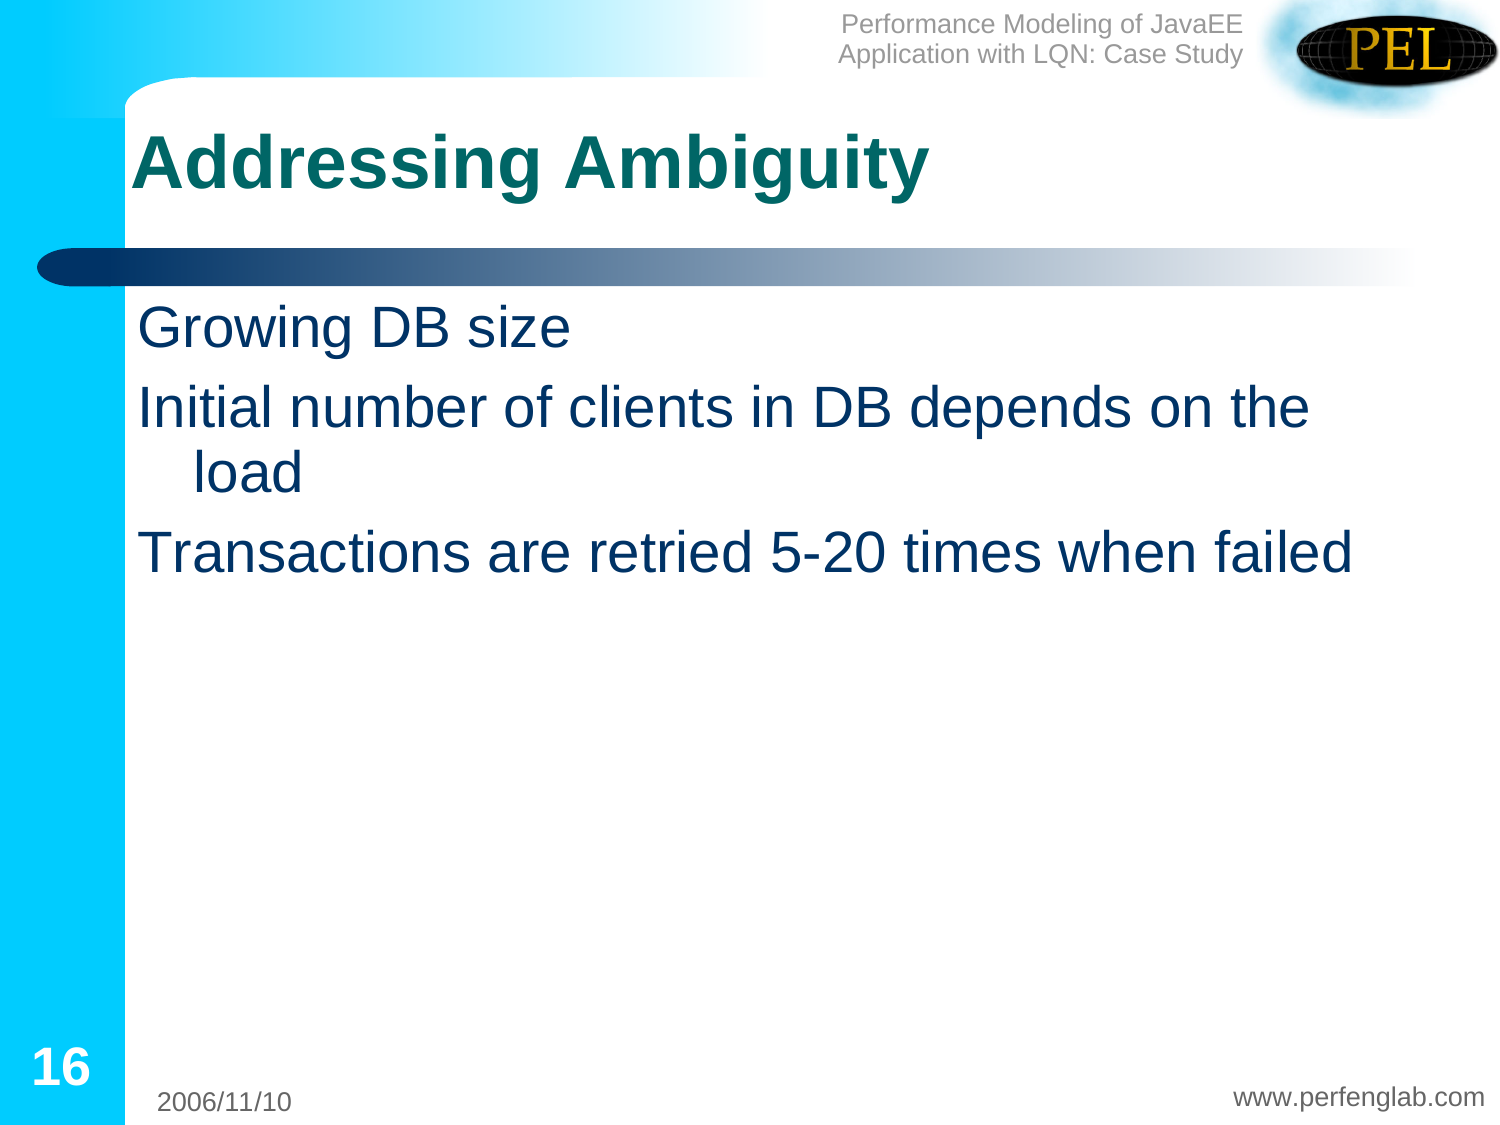

# Addressing Ambiguity
Growing DB size
Initial number of clients in DB depends on the load
Transactions are retried 5-20 times when failed
16